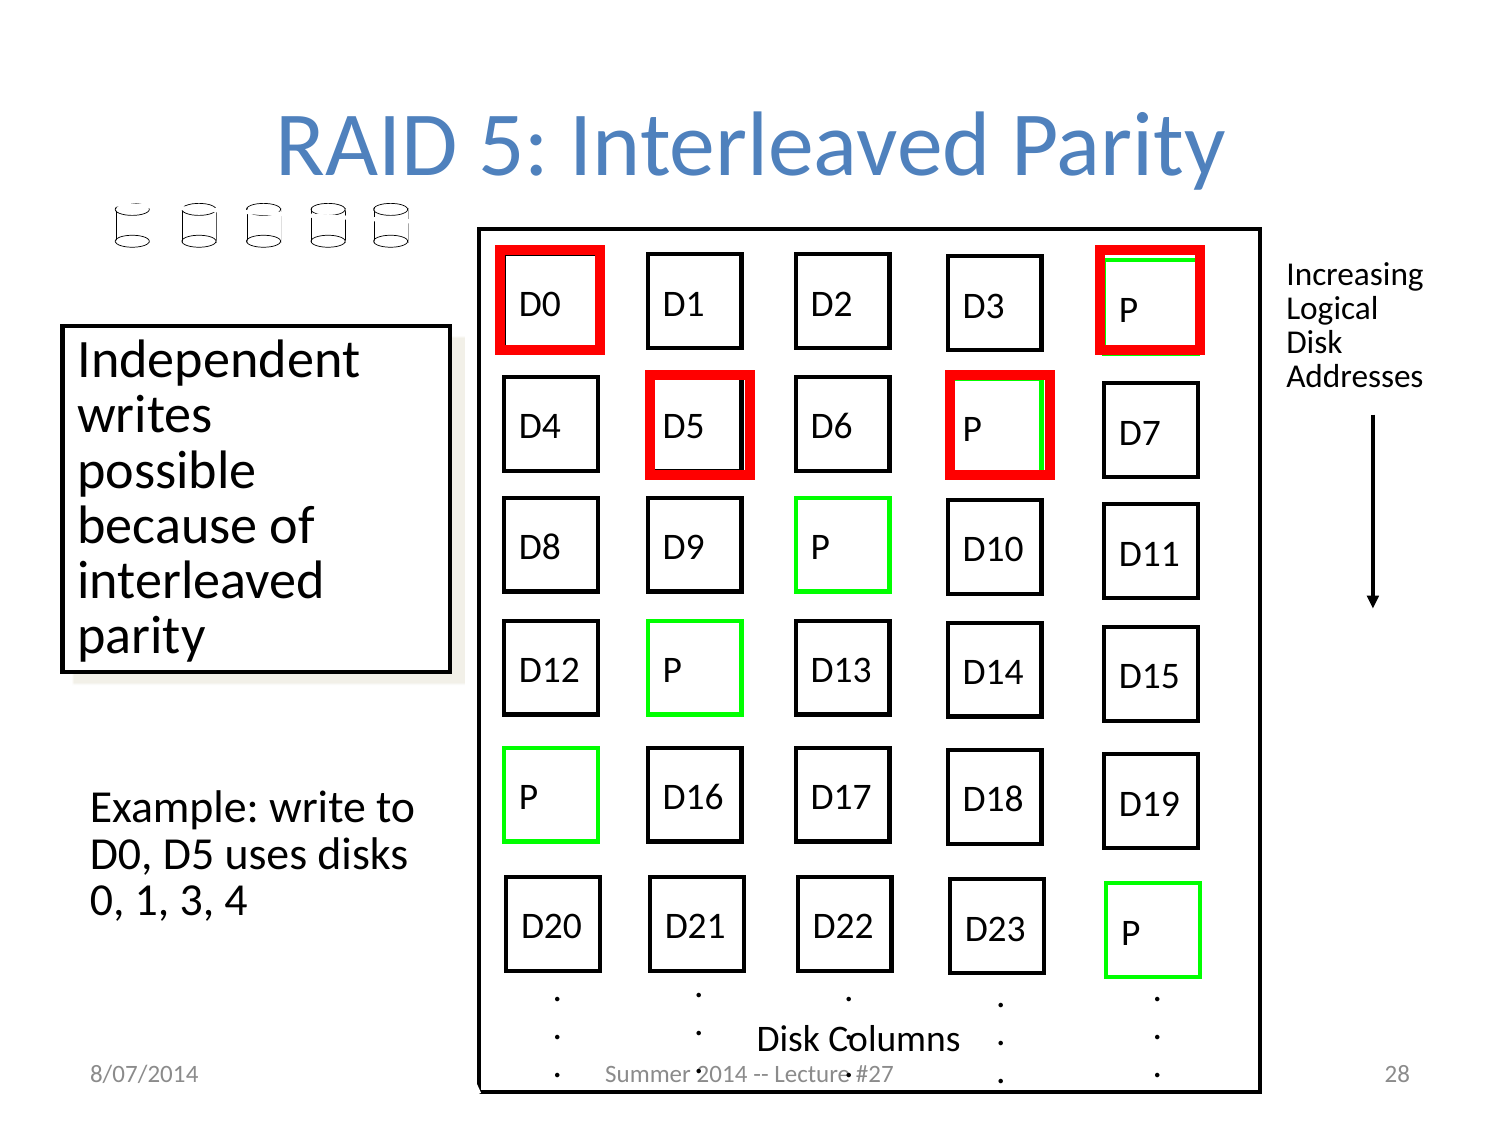

# RAID 5: Interleaved Parity
Increasing
Logical
Disk
Addresses
D0
D1
D2
D3
P
Independent writes
possible because of
interleaved parity
D4
D5
D6
P
D7
D8
D9
P
D10
D11
D12
P
D13
D14
D15
P
D16
D17
D18
D19
Example: write to D0, D5 uses disks 0, 1, 3, 4
D20
D21
D22
D23
P
.
.
.
.
.
.
.
.
.
.
.
.
.
.
.
Disk Columns
8/07/2014
Summer 2014 -- Lecture #27